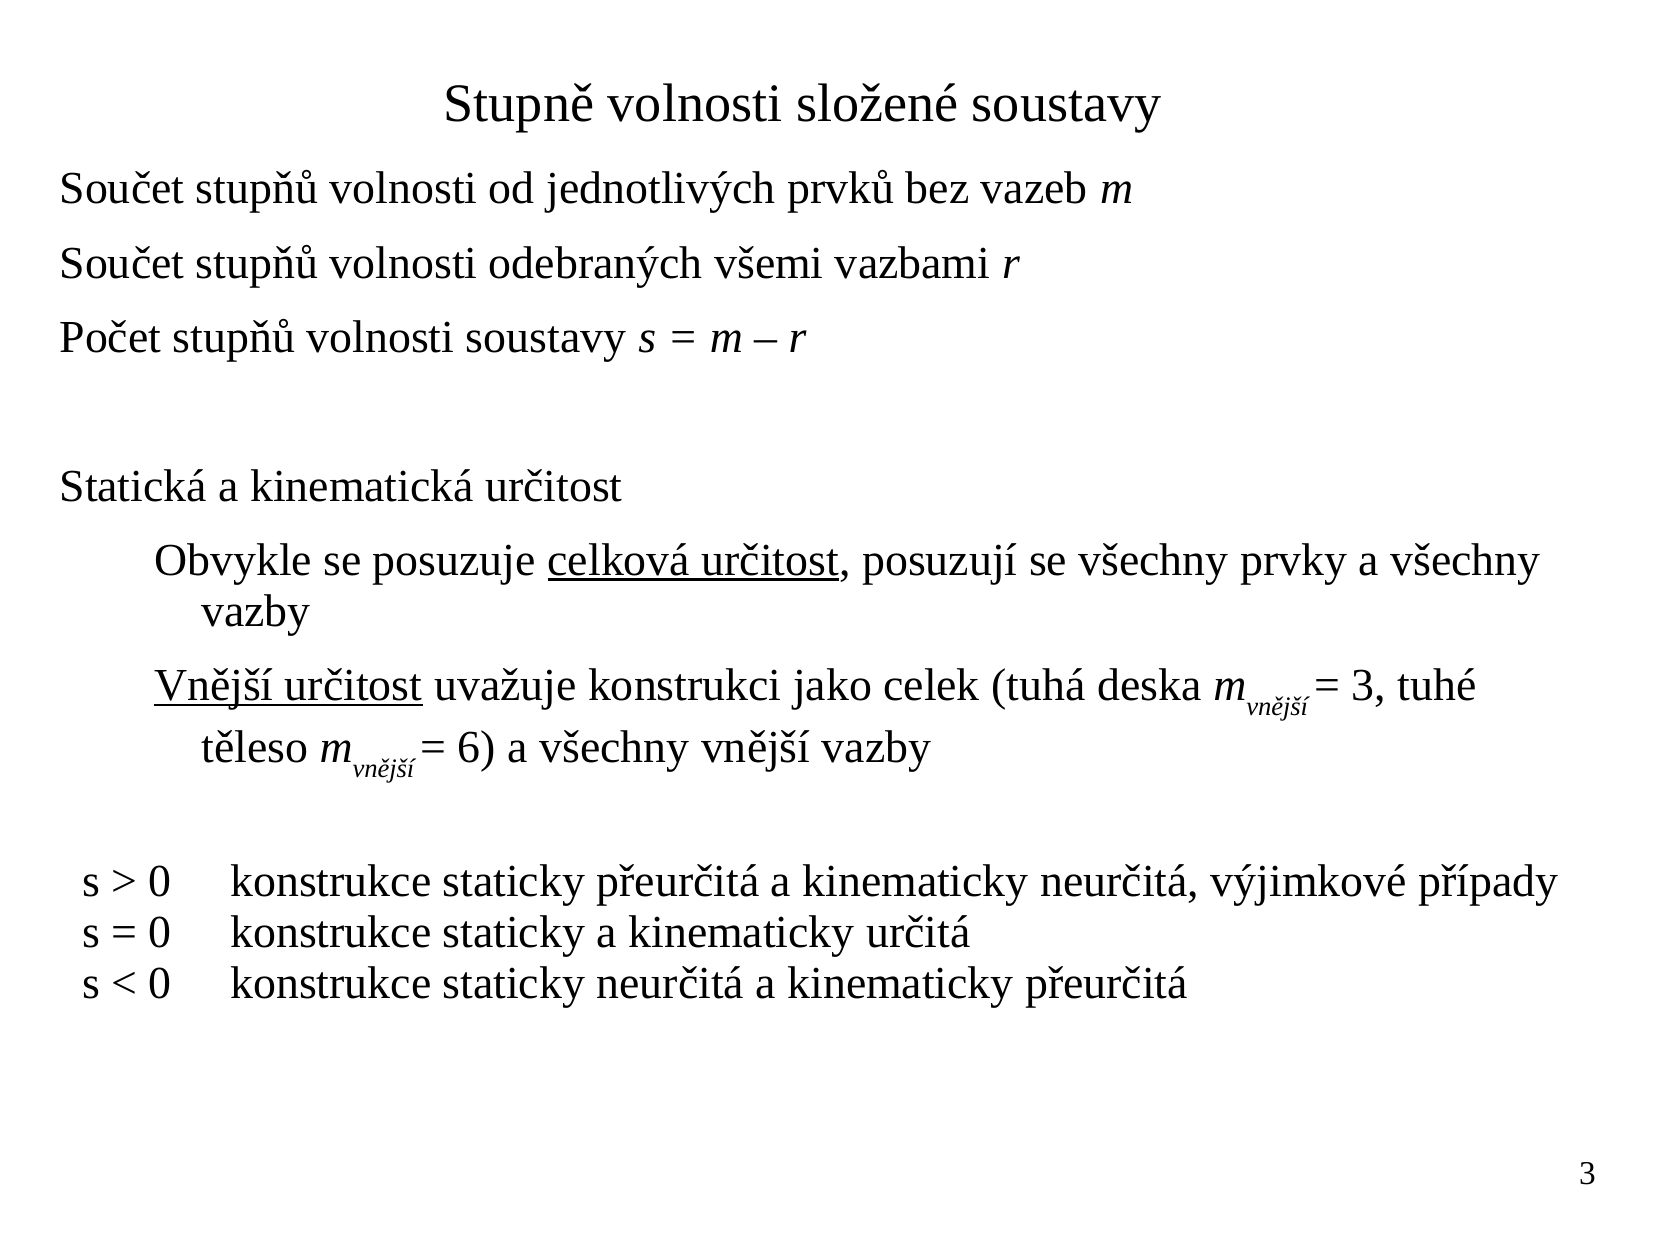

# Stupně volnosti složené soustavy
Součet stupňů volnosti od jednotlivých prvků bez vazeb m
Součet stupňů volnosti odebraných všemi vazbami r
Počet stupňů volnosti soustavy s = m – r
Statická a kinematická určitost
Obvykle se posuzuje celková určitost, posuzují se všechny prvky a všechny vazby
Vnější určitost uvažuje konstrukci jako celek (tuhá deska mvnější = 3, tuhé těleso mvnější = 6) a všechny vnější vazby
s > 0	konstrukce staticky přeurčitá a kinematicky neurčitá, výjimkové případy
s = 0	konstrukce staticky a kinematicky určitá
s < 0	konstrukce staticky neurčitá a kinematicky přeurčitá
3